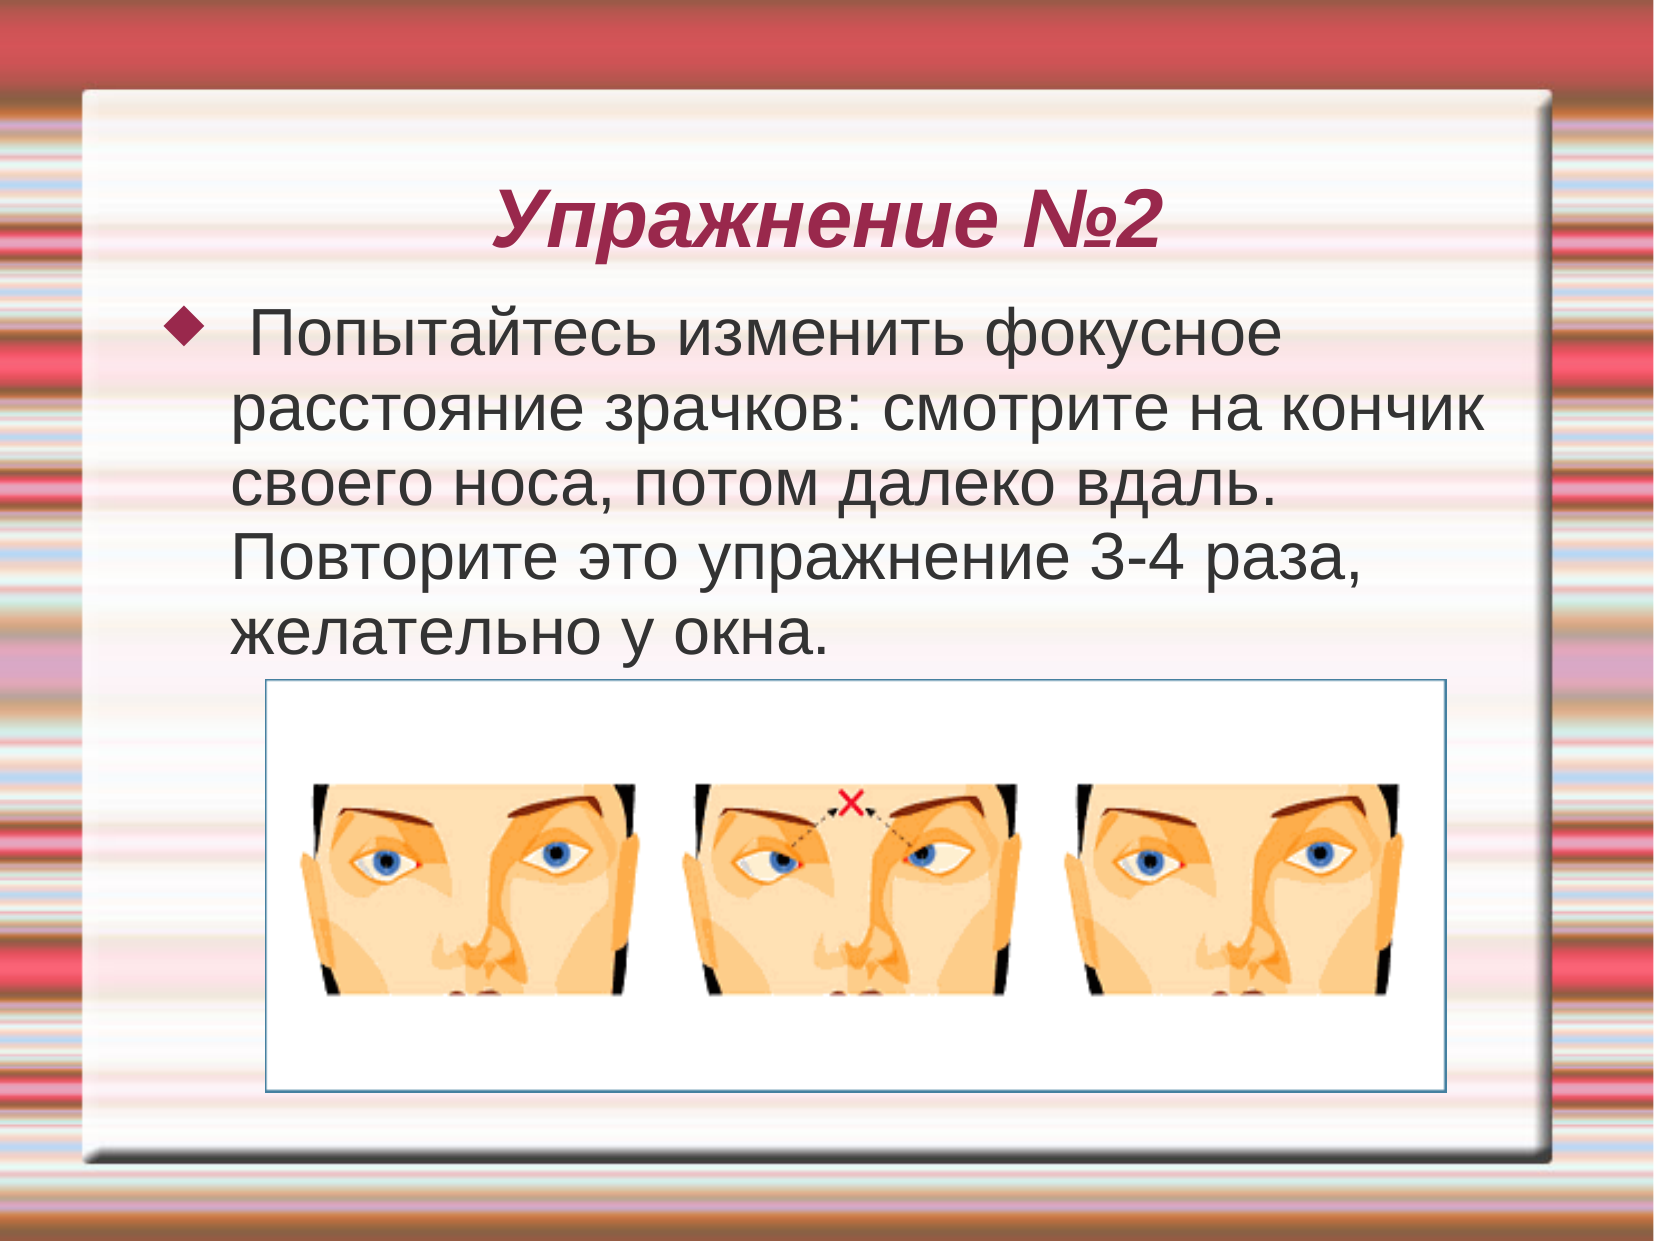

# Упражнение №2
 Попытайтесь изменить фокусное расстояние зрачков: смотрите на кончик своего носа, потом далеко вдаль. Повторите это упражнение 3-4 раза, желательно у окна.